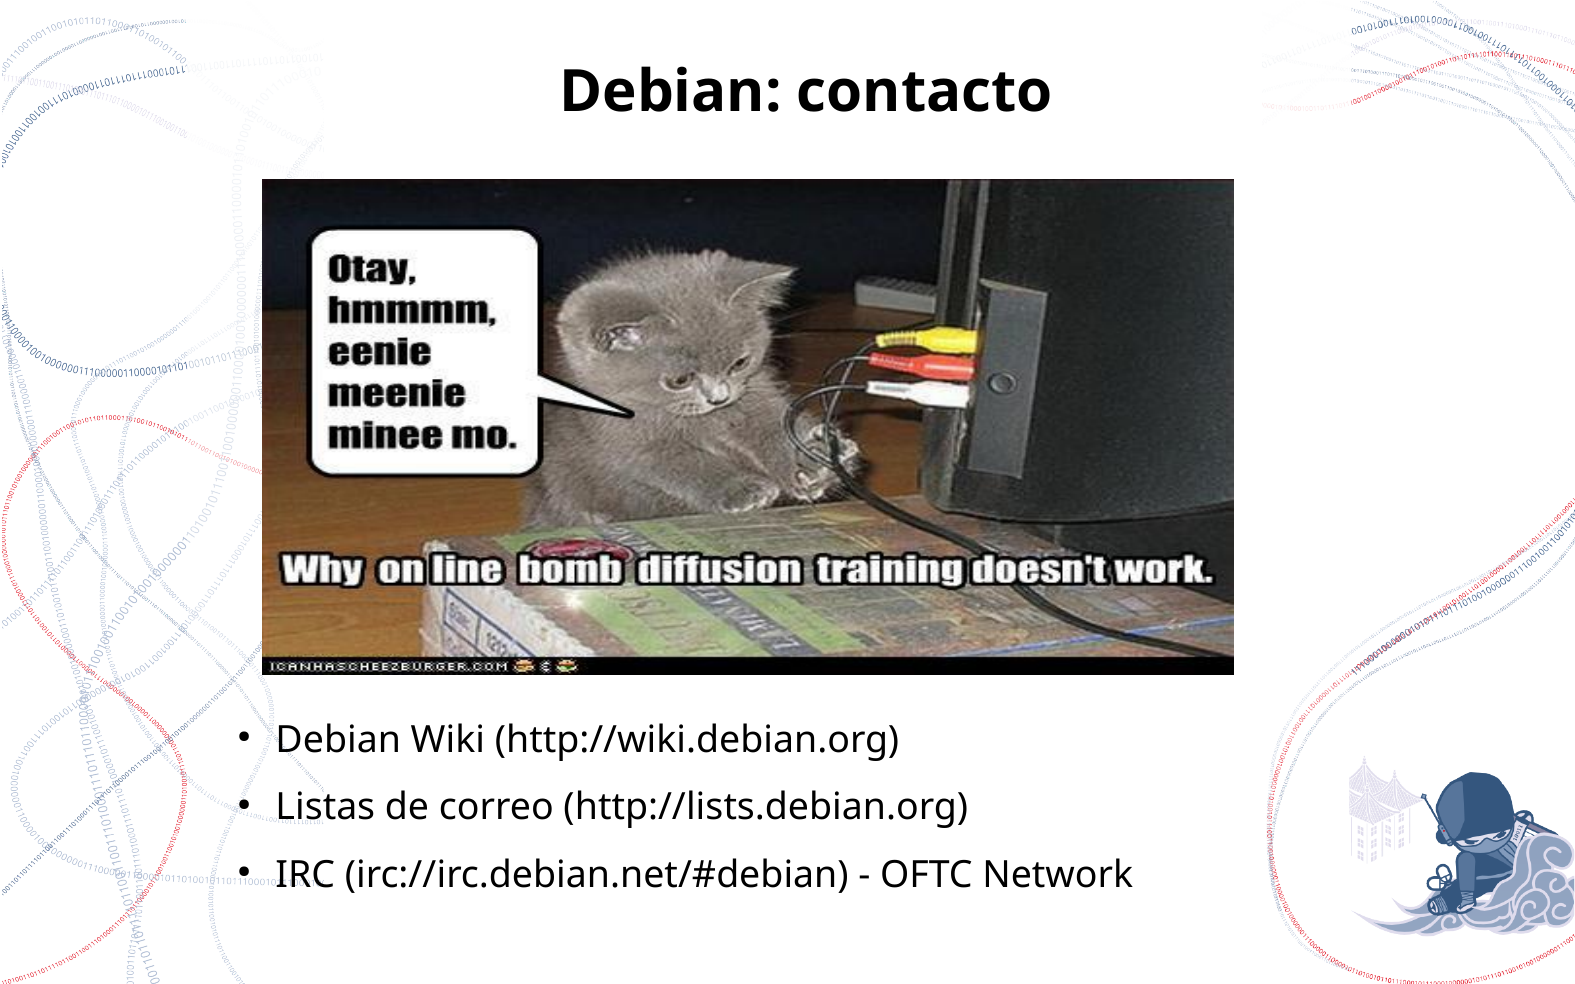

# Debian: contacto
Debian Wiki (http://wiki.debian.org)
Listas de correo (http://lists.debian.org)
IRC (irc://irc.debian.net/#debian) - OFTC Network